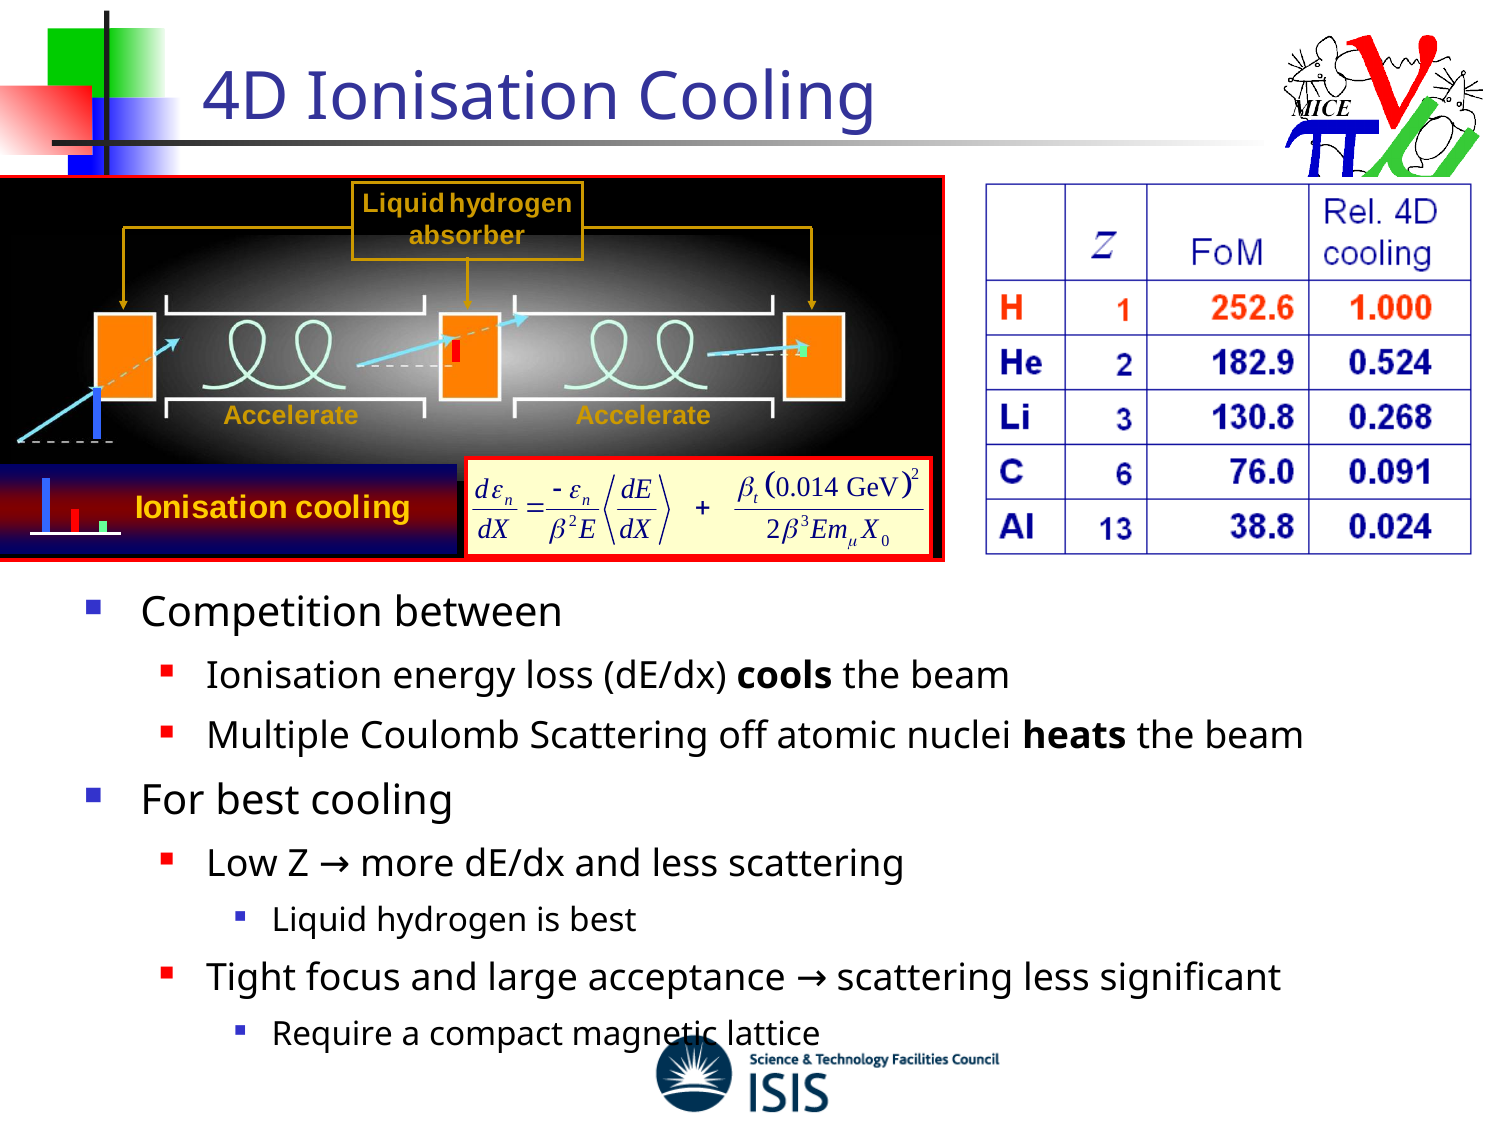

4D Ionisation Cooling
# Competition between
Ionisation energy loss (dE/dx) cools the beam
Multiple Coulomb Scattering off atomic nuclei heats the beam
For best cooling
Low Z → more dE/dx and less scattering
Liquid hydrogen is best
Tight focus and large acceptance → scattering less significant
Require a compact magnetic lattice